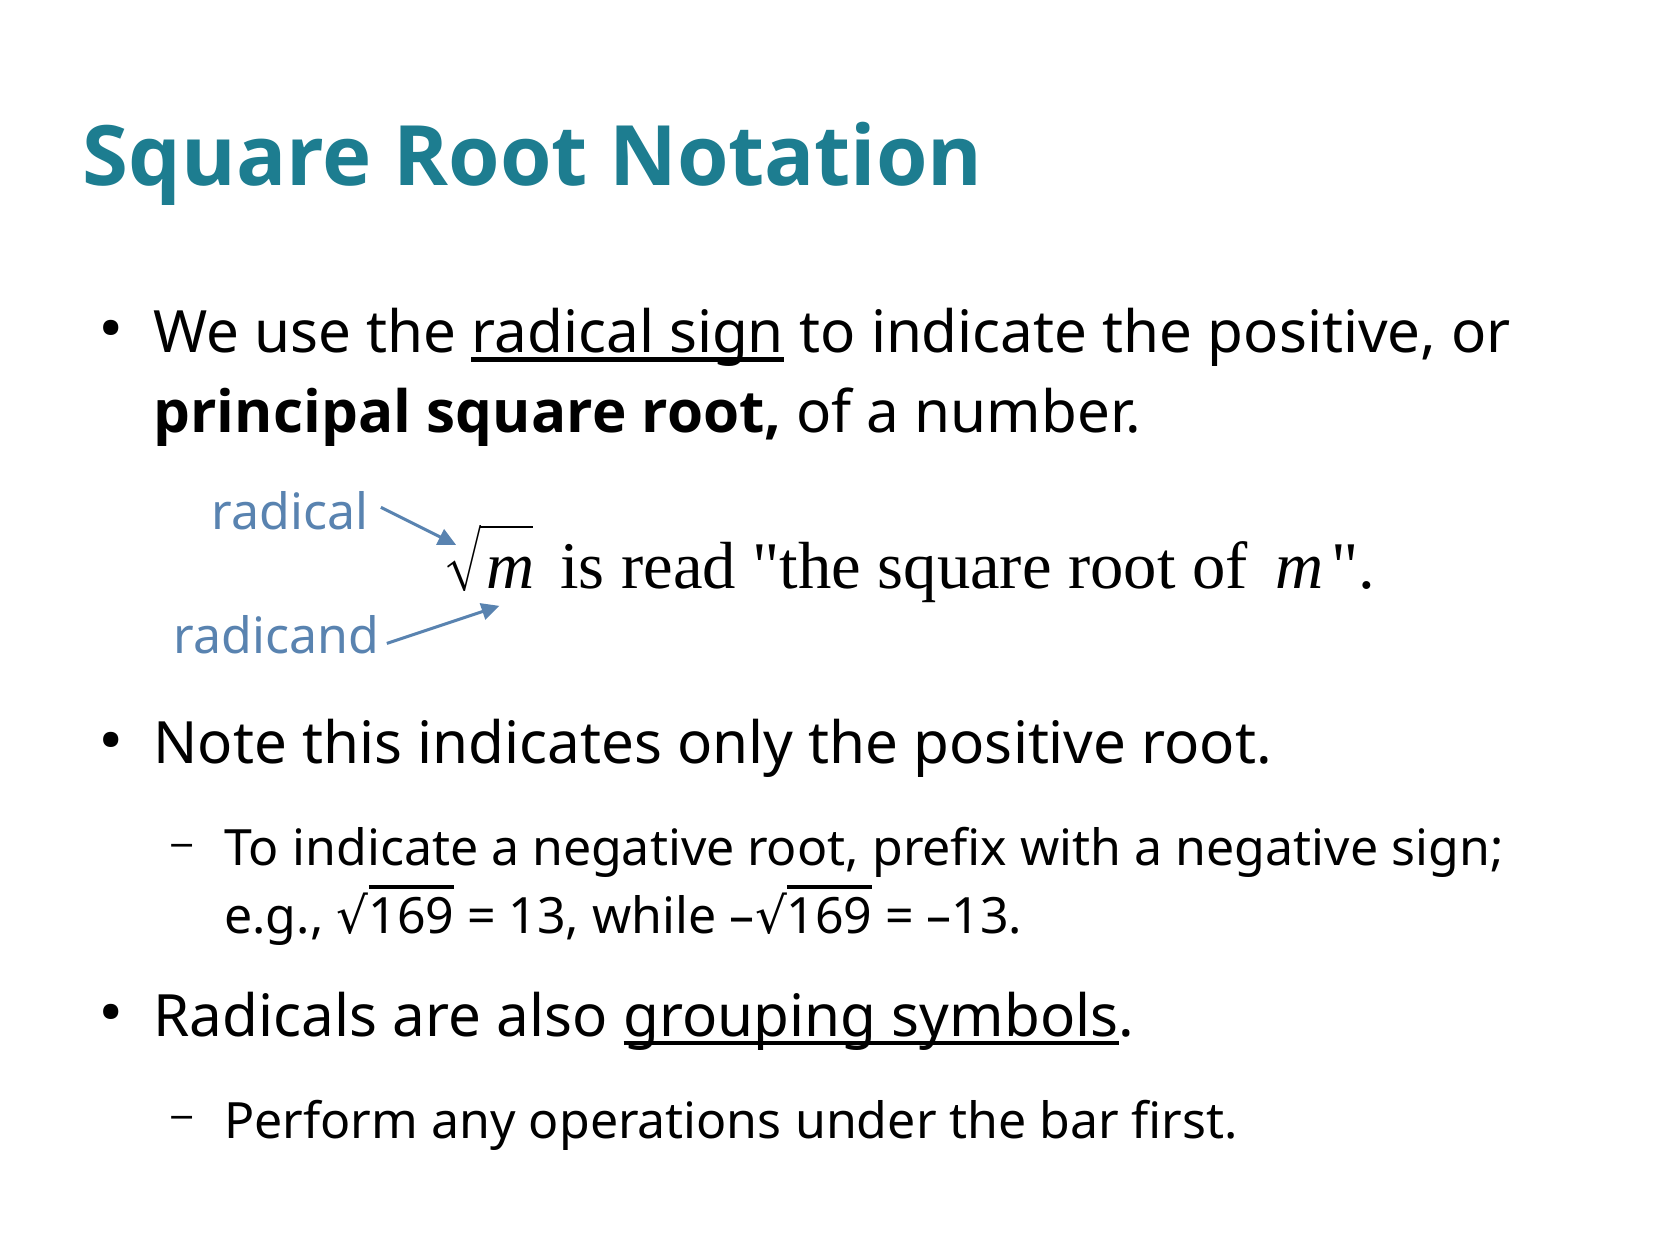

# Square Root Notation
We use the radical sign to indicate the positive, or principal square root, of a number.
radical
radicand
Note this indicates only the positive root.
To indicate a negative root, prefix with a negative sign; e.g., √169 = 13, while –√169 = –13.
Radicals are also grouping symbols.
Perform any operations under the bar first.